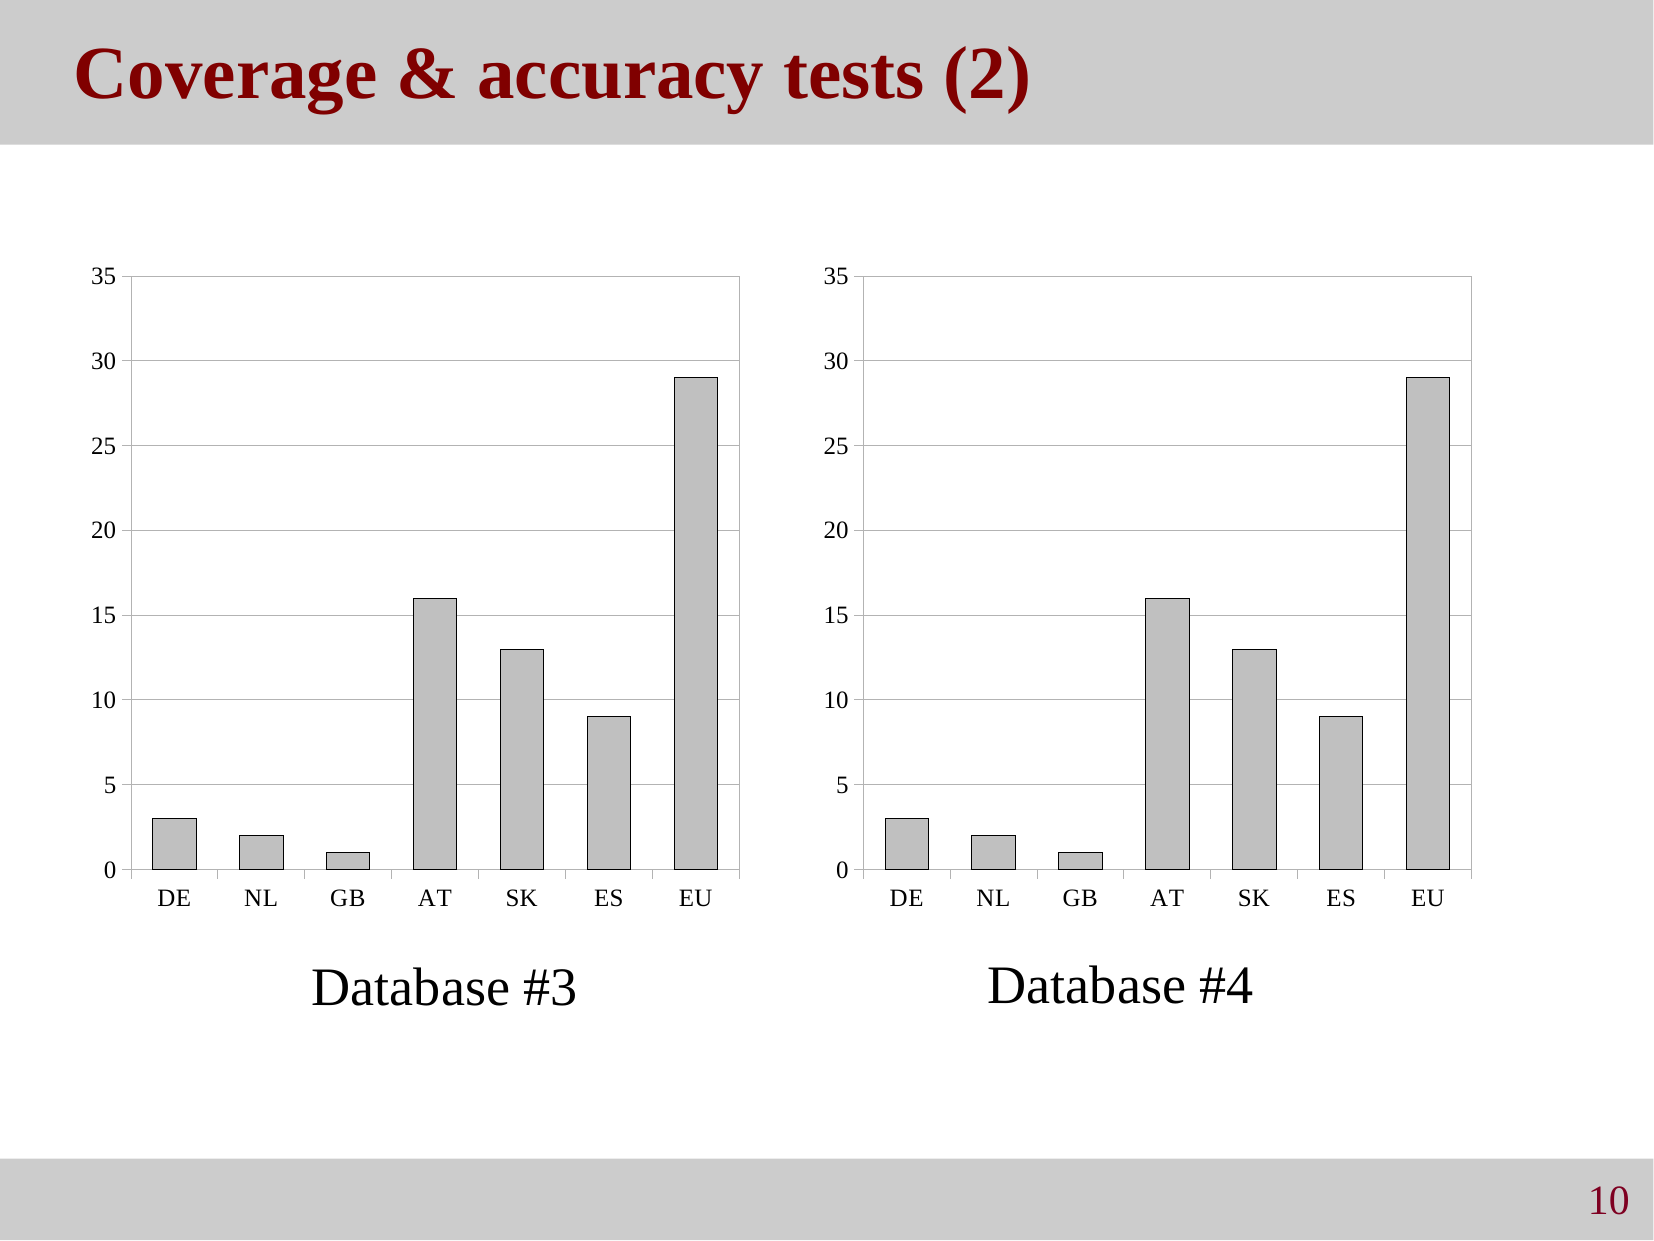

# Coverage & accuracy tests (2)
### Chart
| Category | Column H |
|---|---|
| DE | 3.0 |
| NL | 2.0 |
| GB | 1.0 |
| AT | 16.0 |
| SK | 13.0 |
| ES | 9.0 |
| EU | 29.0 |
### Chart
| Category | Column H |
|---|---|
| DE | 3.0 |
| NL | 2.0 |
| GB | 1.0 |
| AT | 16.0 |
| SK | 13.0 |
| ES | 9.0 |
| EU | 29.0 |Database #4
Database #3